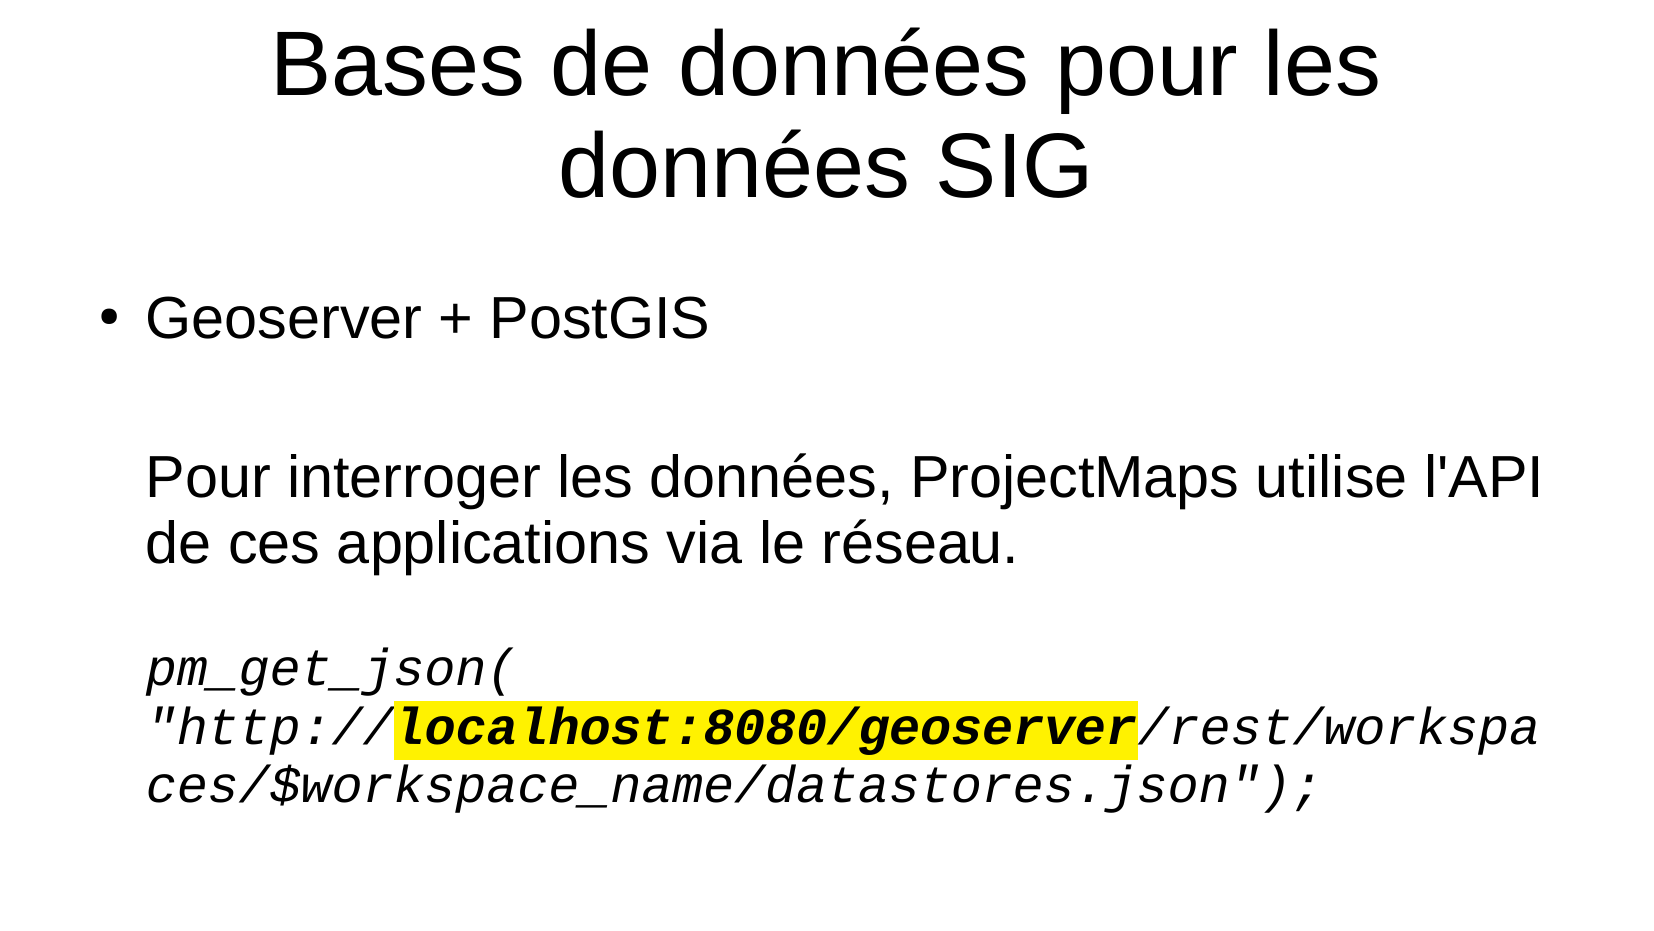

# Bases de données pour les données SIG
Geoserver + PostGIS
Pour interroger les données, ProjectMaps utilise l'API de ces applications via le réseau.
pm_get_json(
"http://localhost:8080/geoserver/rest/workspaces/$workspace_name/datastores.json");